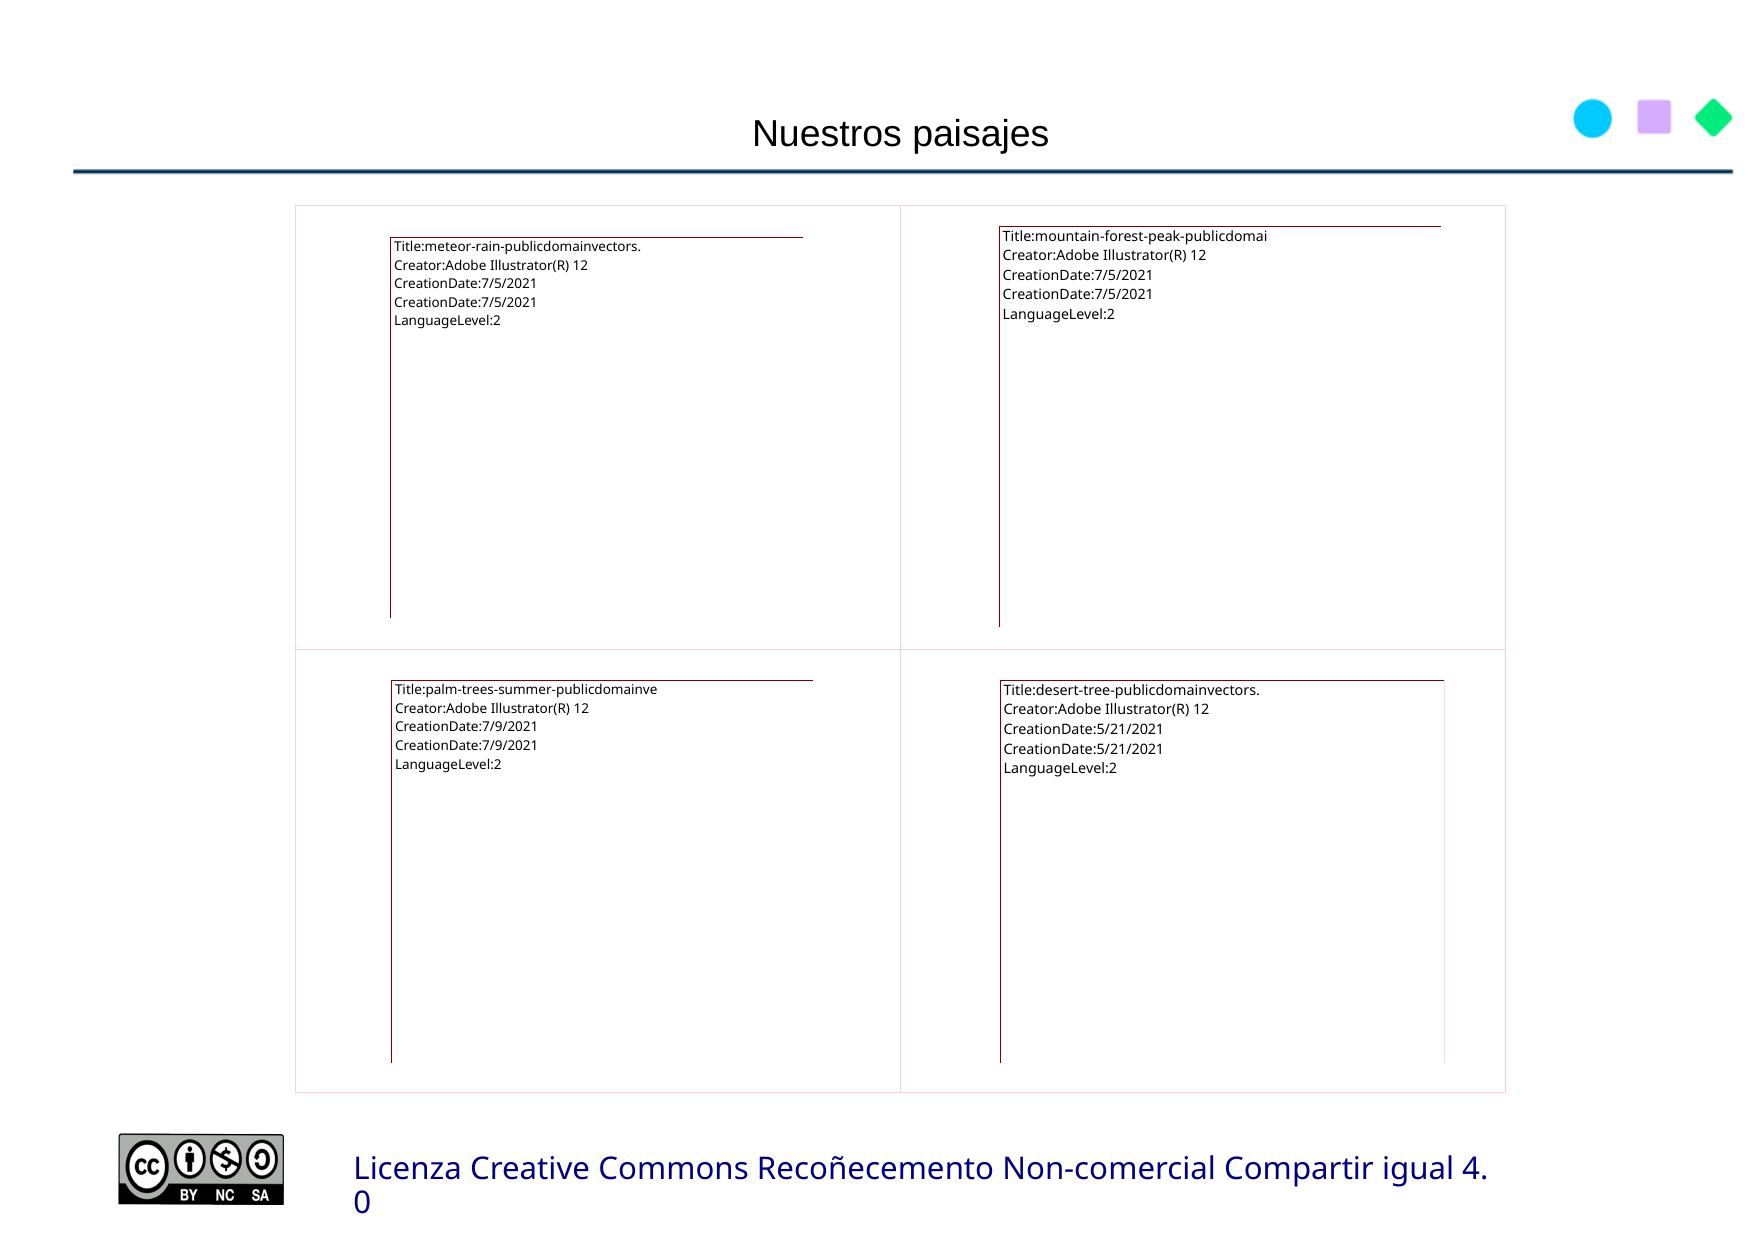

Nuestros paisajes
| | |
| --- | --- |
| | |
Licenza Creative Commons Recoñecemento Non-comercial Compartir igual 4.0